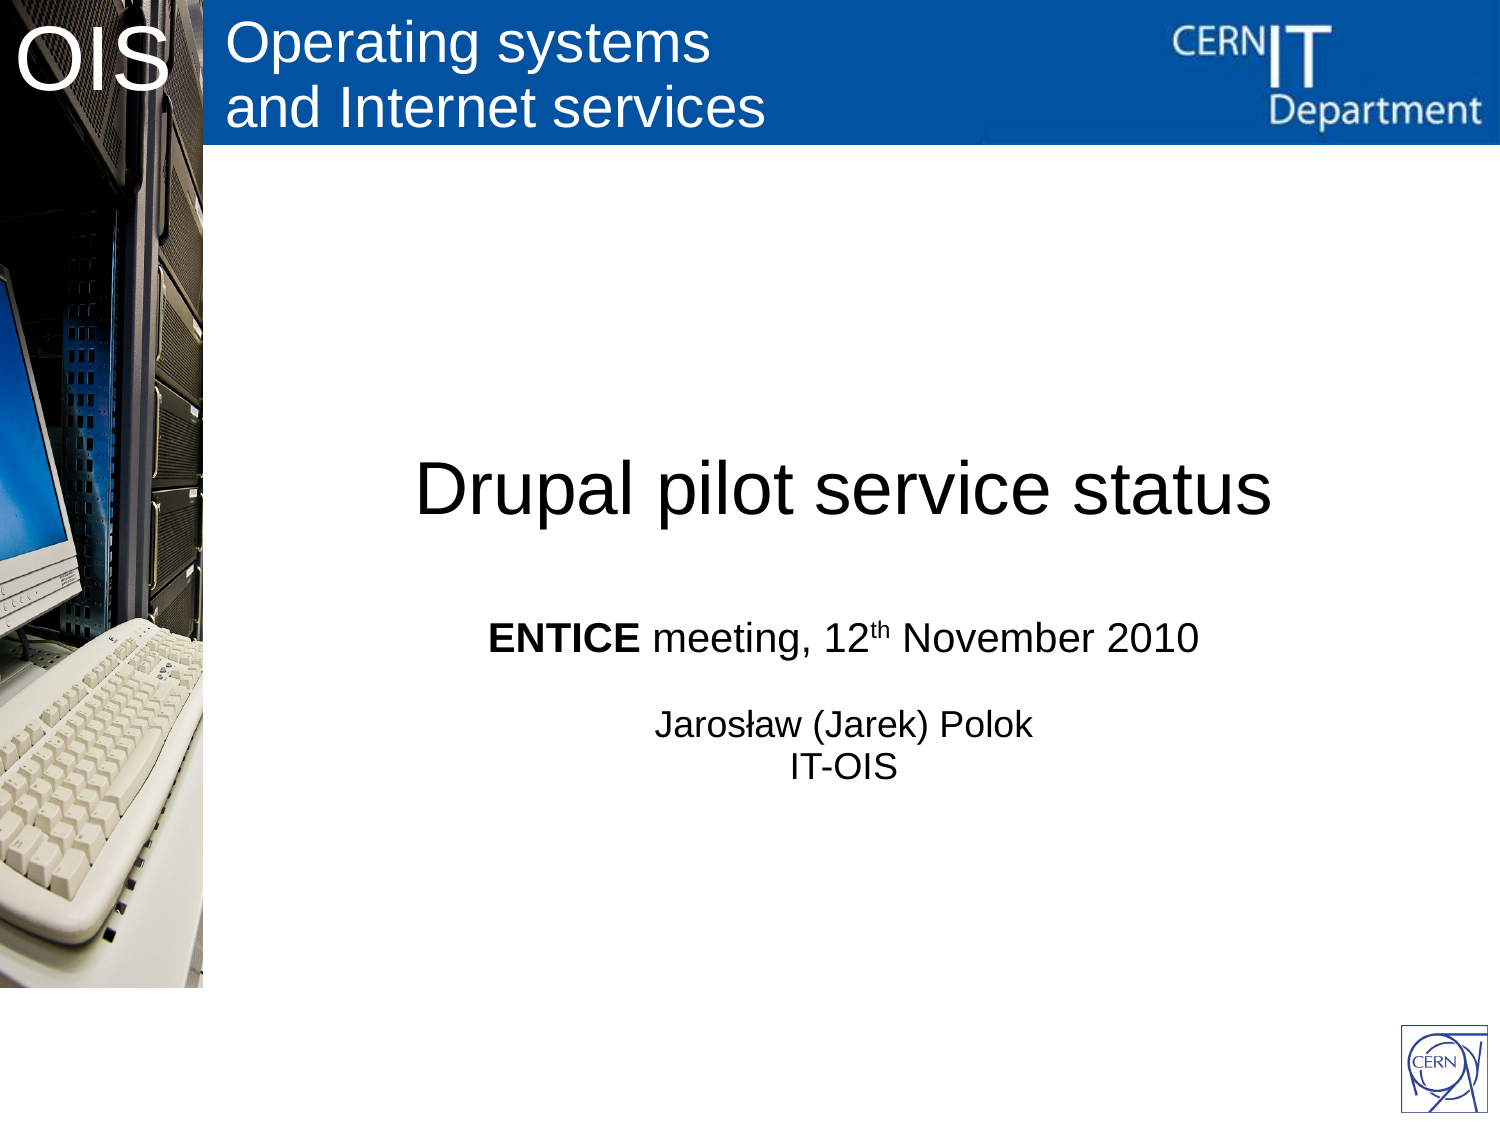

# Operating systems and Internet services
Drupal pilot service status
ENTICE meeting, 12th November 2010
Jarosław (Jarek) Polok
IT-OIS